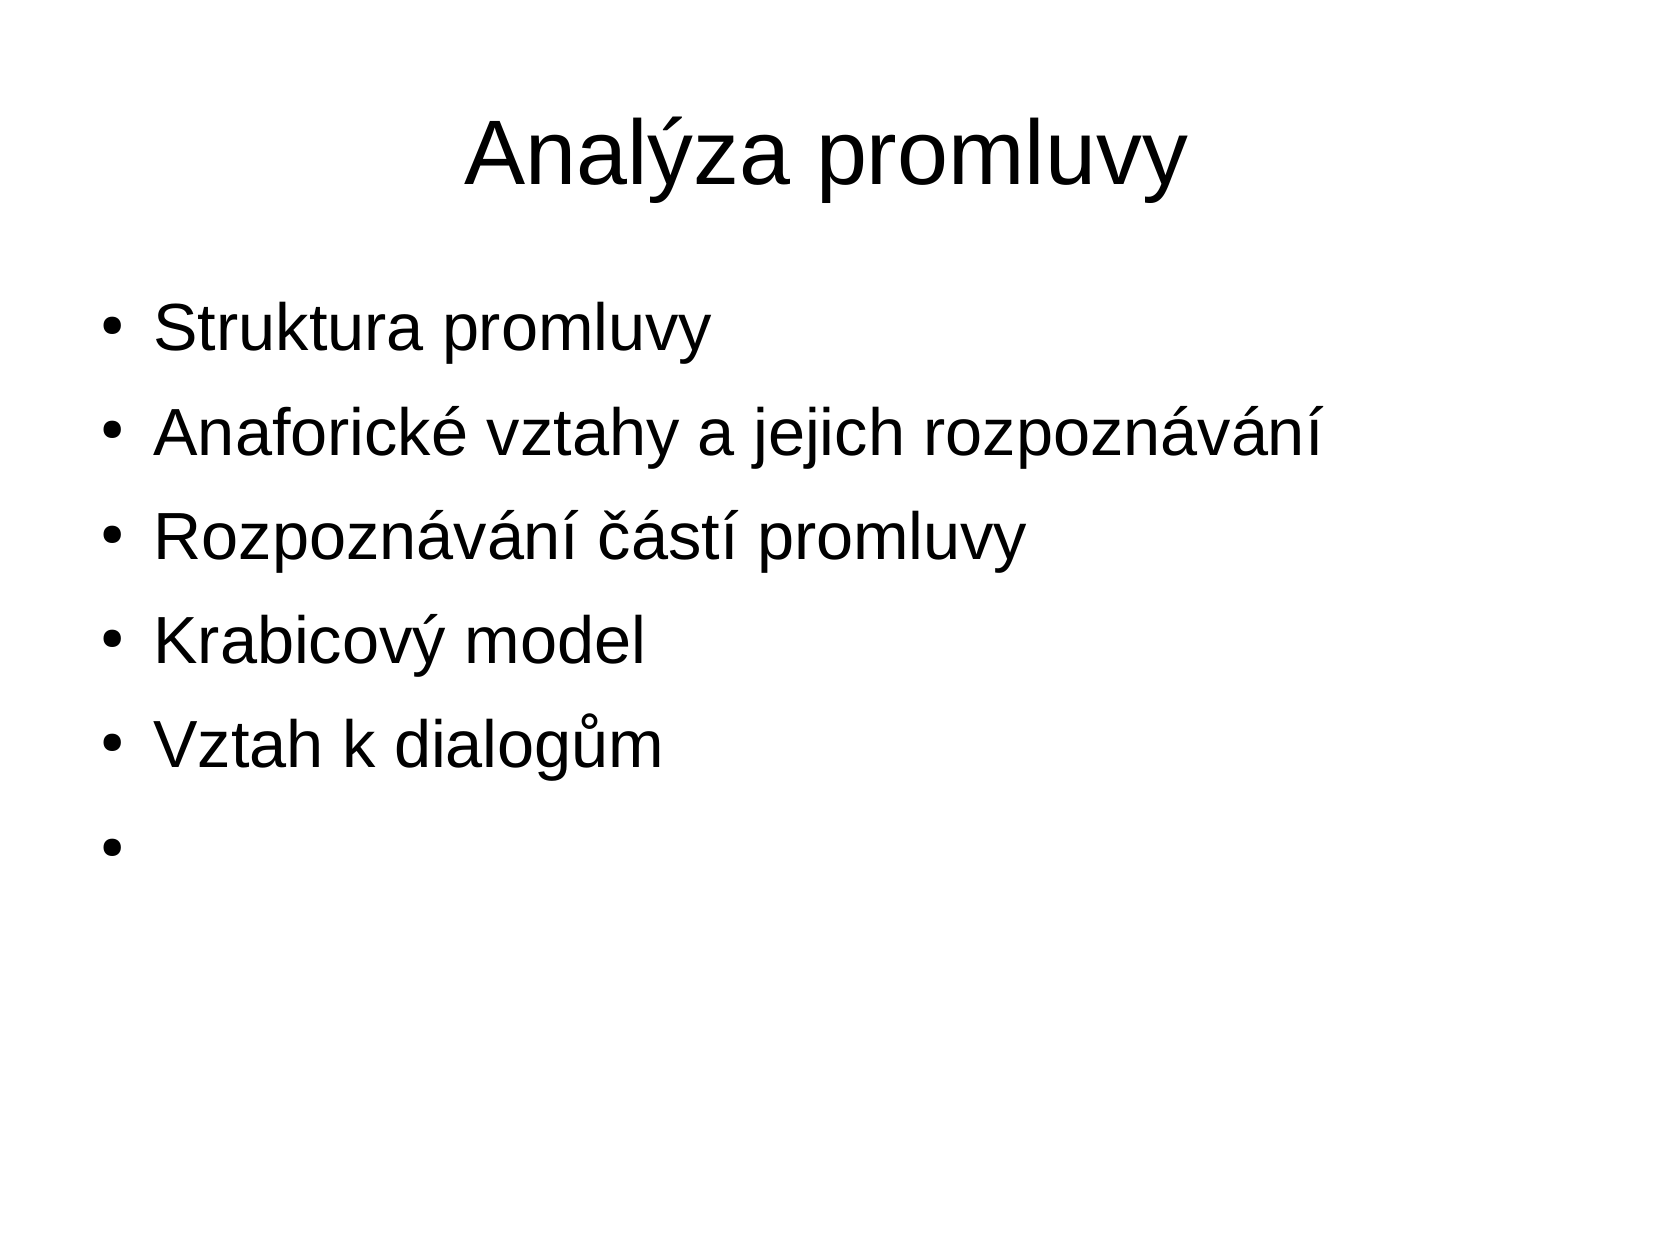

# Analýza promluvy
Struktura promluvy
Anaforické vztahy a jejich rozpoznávání
Rozpoznávání částí promluvy
Krabicový model
Vztah k dialogům